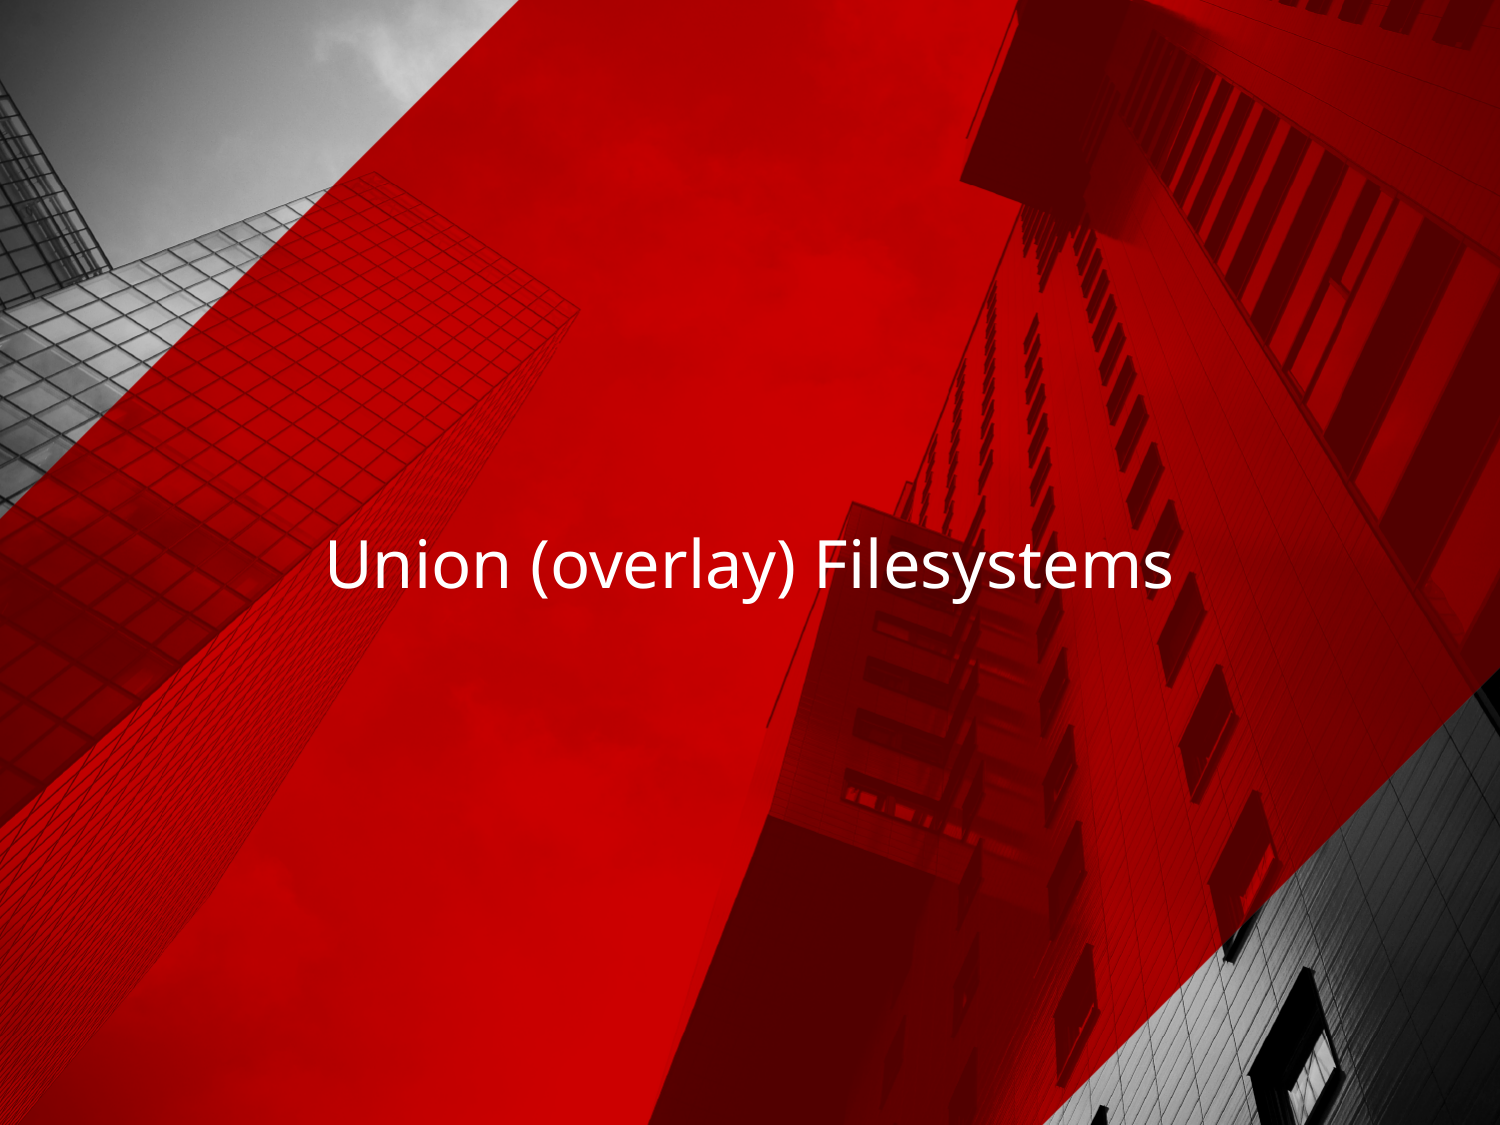

# Union (overlay) Filesystems
INSERT DESIGNATOR, IF NEEDED
22